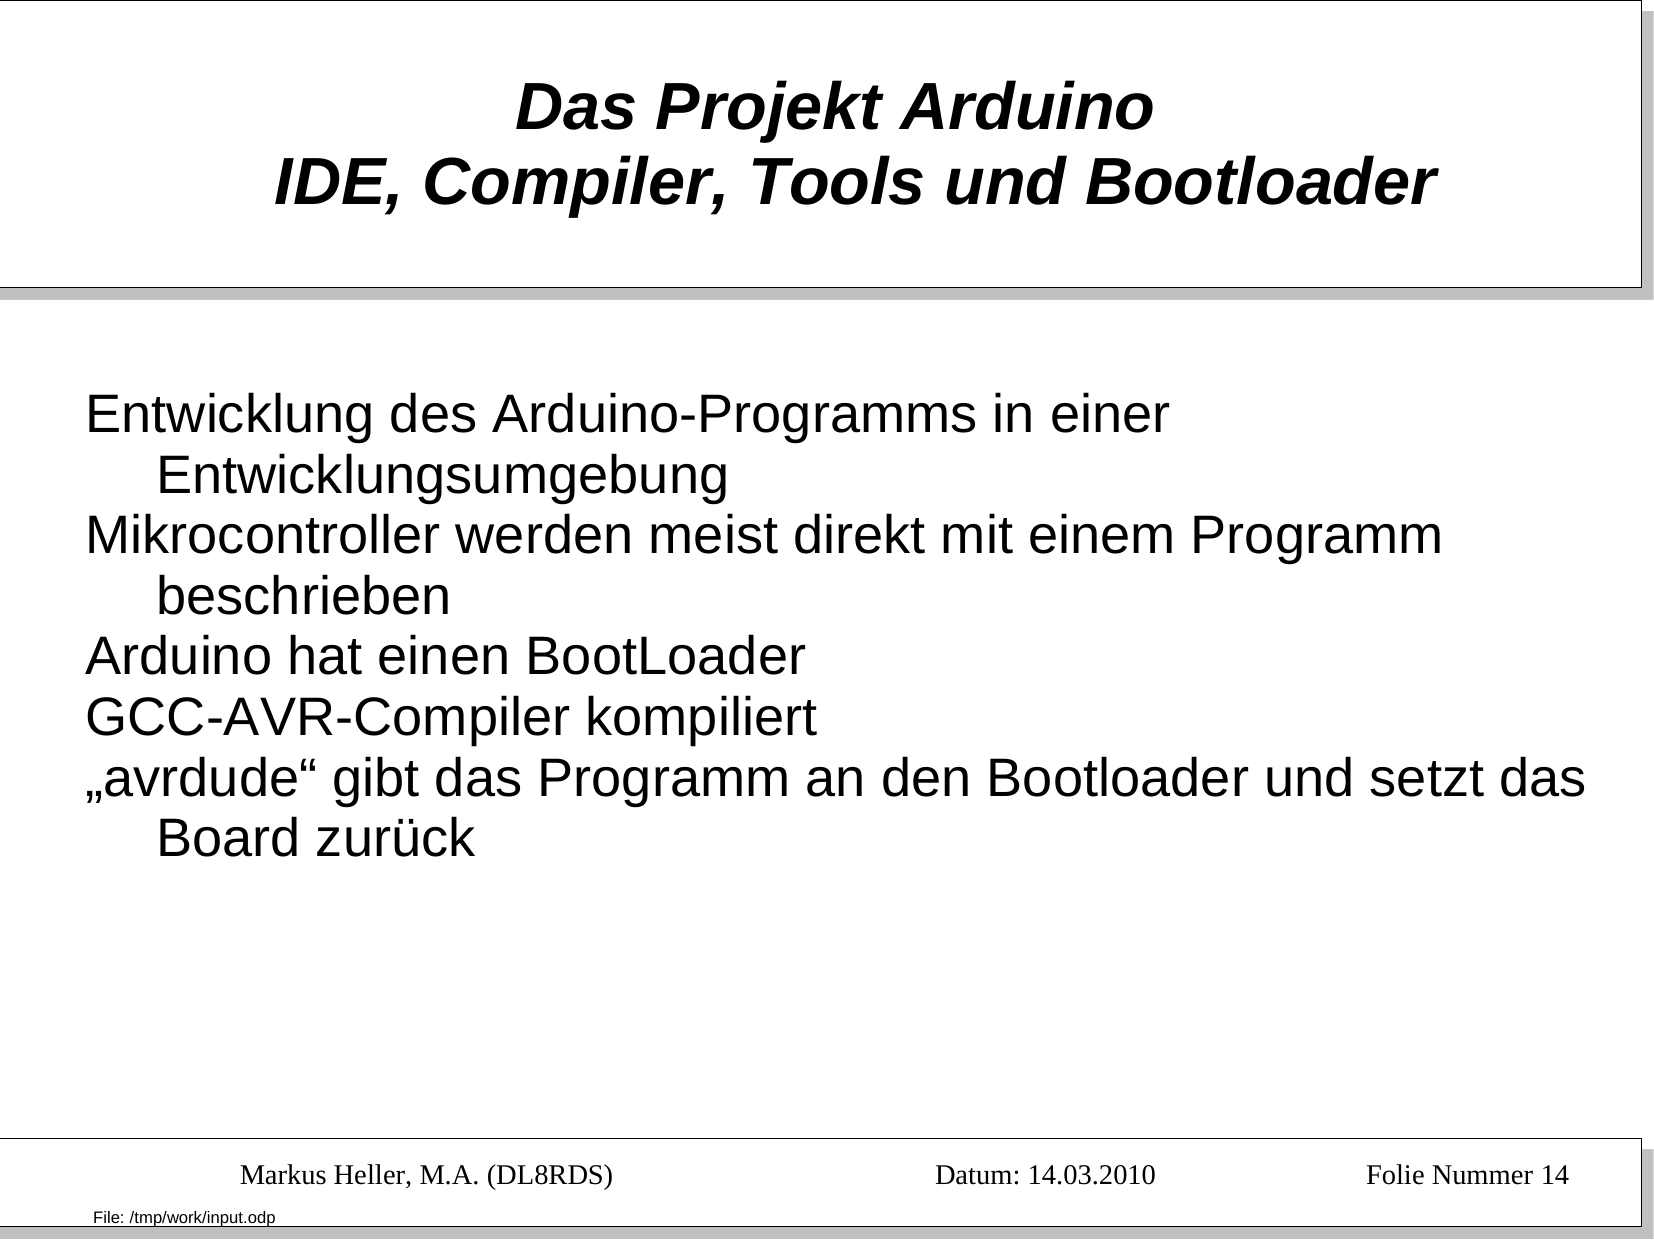

# Das Projekt Arduino IDE, Compiler, Tools und Bootloader
Entwicklung des Arduino-Programms in einer Entwicklungsumgebung
Mikrocontroller werden meist direkt mit einem Programm beschrieben
Arduino hat einen BootLoader
GCC-AVR-Compiler kompiliert
„avrdude“ gibt das Programm an den Bootloader und setzt das Board zurück